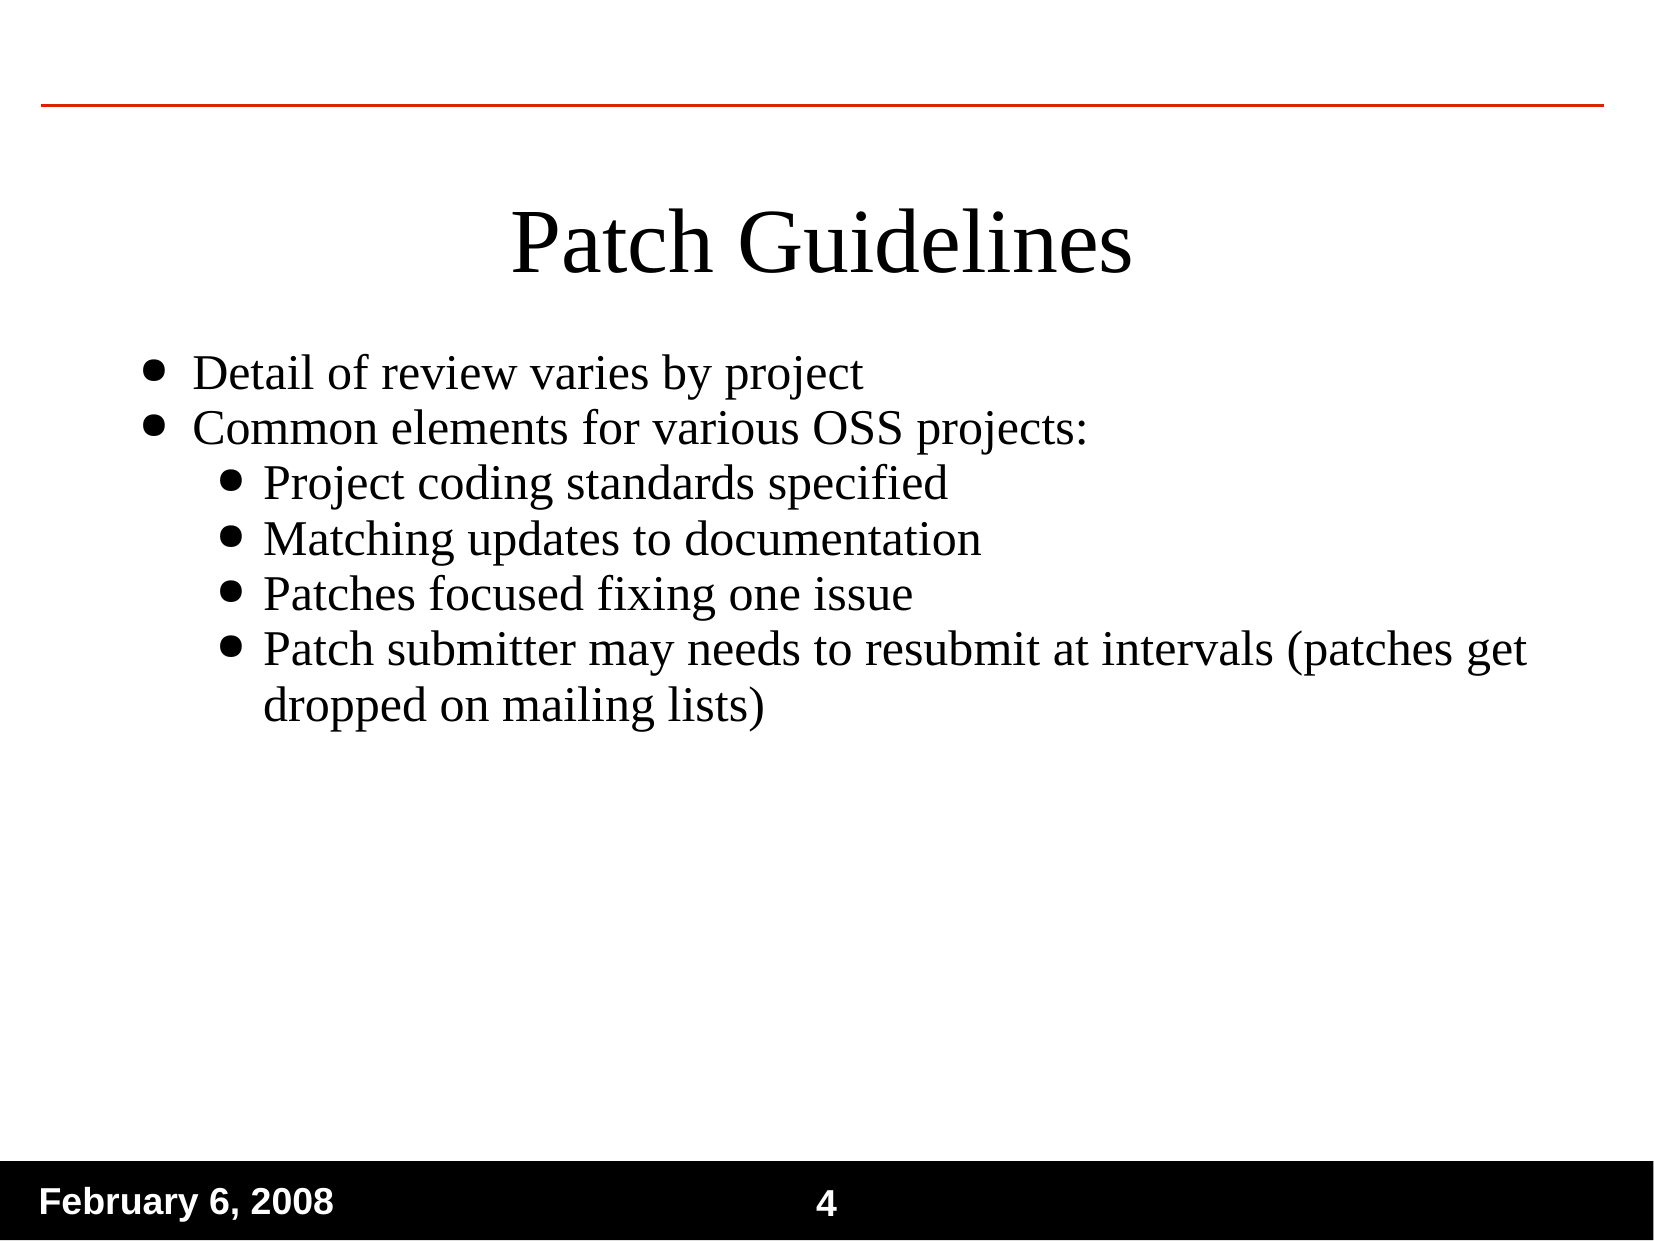

# Patch Guidelines
Detail of review varies by project
Common elements for various OSS projects:
Project coding standards specified
Matching updates to documentation
Patches focused fixing one issue
Patch submitter may needs to resubmit at intervals (patches get dropped on mailing lists)